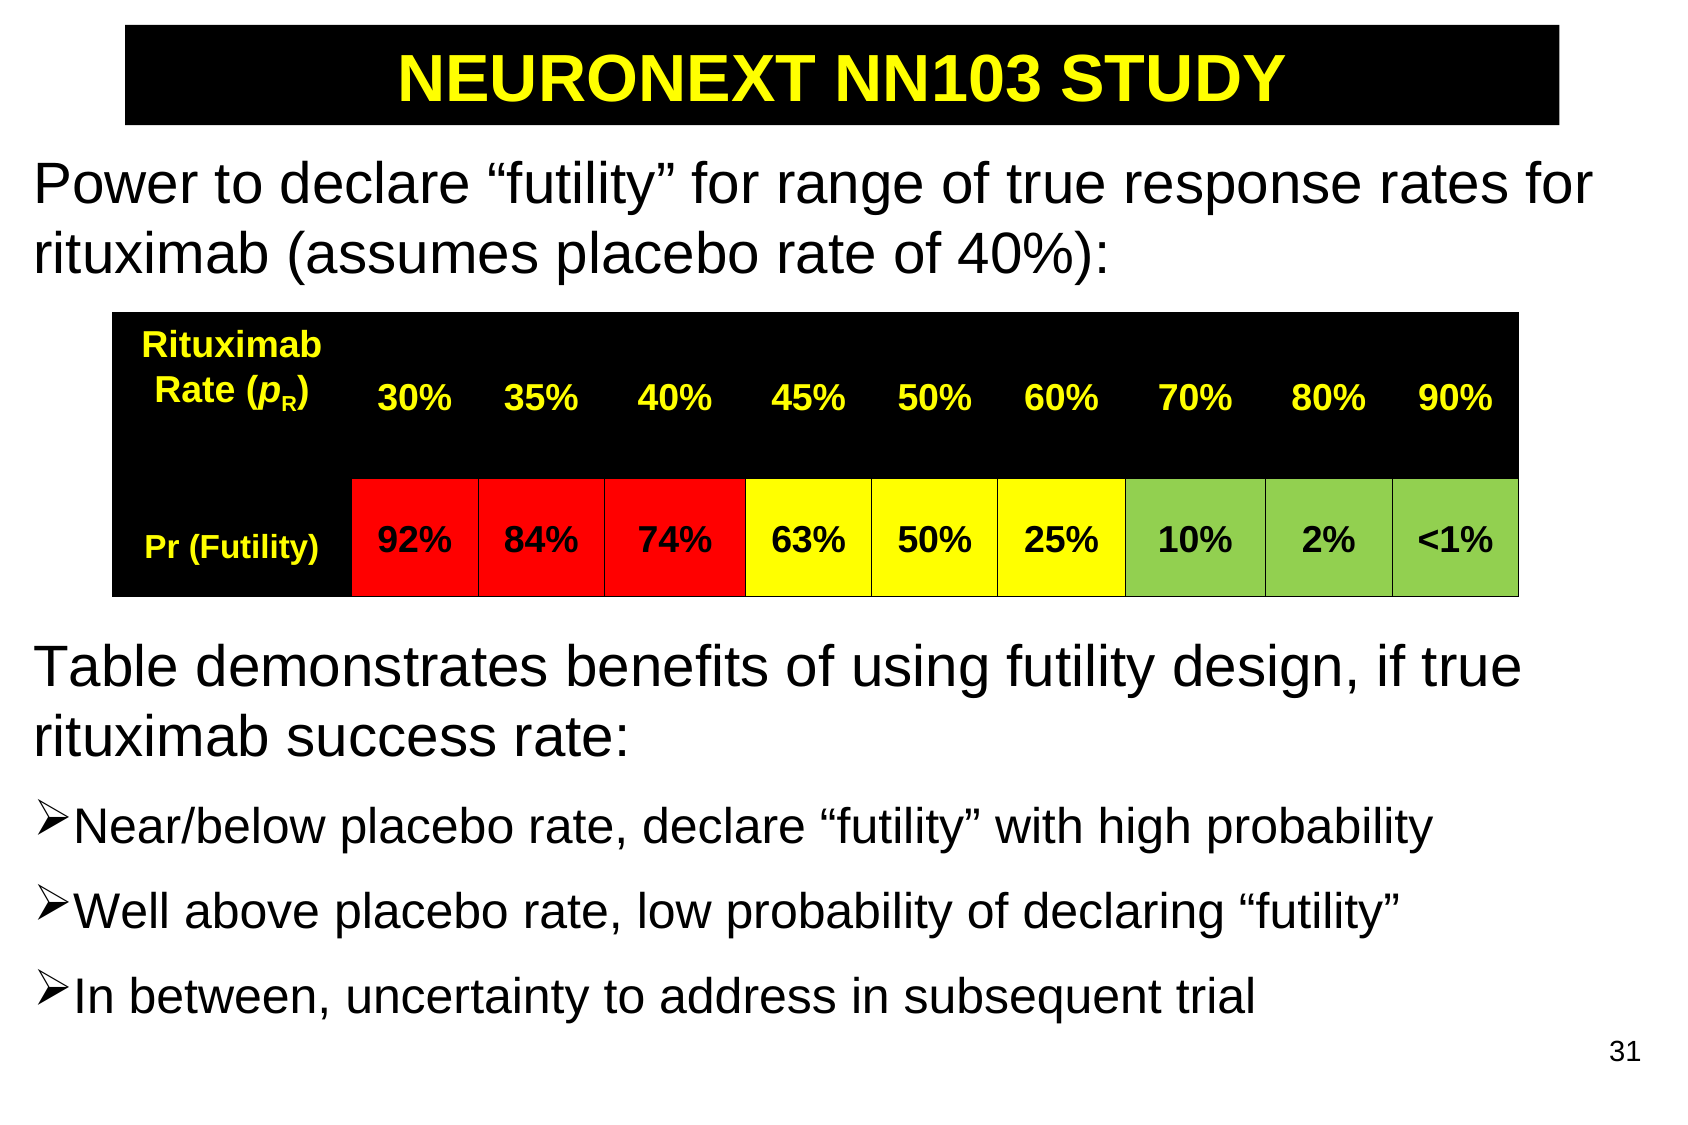

# NEURONEXT NN103 STUDY
Power to declare “futility” for range of true response rates for rituximab (assumes placebo rate of 40%):
Table demonstrates benefits of using futility design, if true rituximab success rate:
Near/below placebo rate, declare “futility” with high probability
Well above placebo rate, low probability of declaring “futility”
In between, uncertainty to address in subsequent trial
| Rituximab Rate (pR) | 30% | 35% | 40% | 45% | 50% | 60% | 70% | 80% | 90% |
| --- | --- | --- | --- | --- | --- | --- | --- | --- | --- |
| Pr (Futility) | 92% | 84% | 74% | 63% | 50% | 25% | 10% | 2% | <1% |